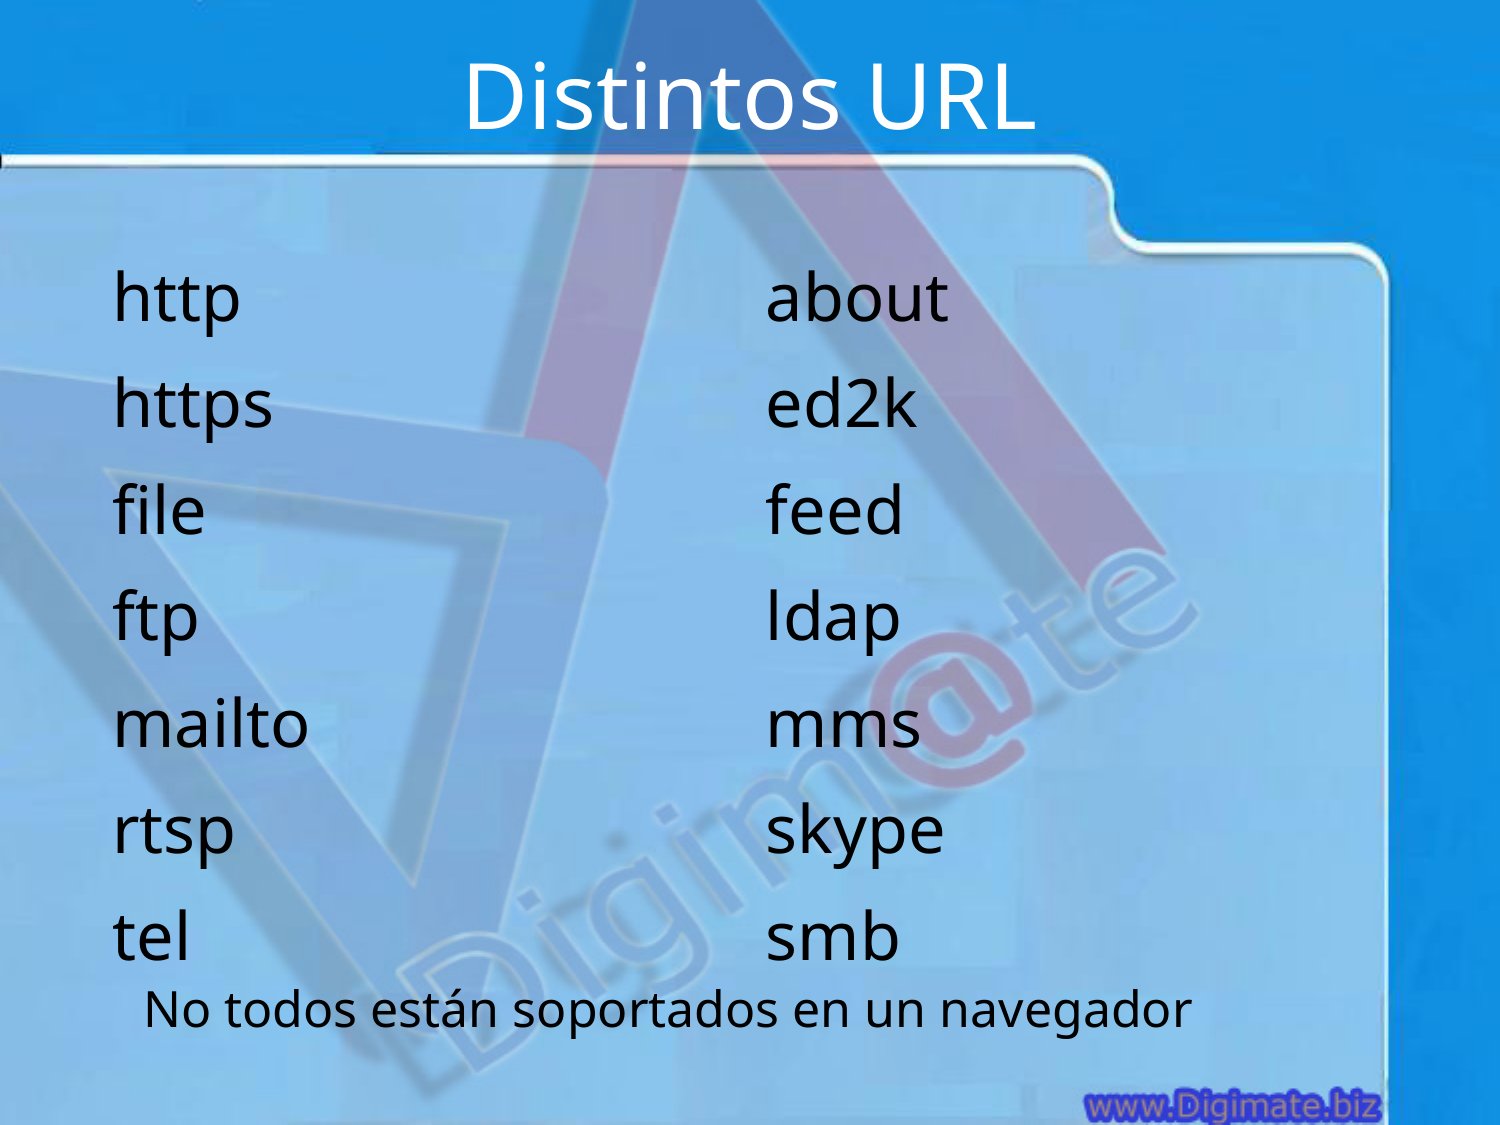

# Distintos URL
http
https
file
ftp
mailto
rtsp
tel
about
ed2k
feed
ldap
mms
skype
smb
No todos están soportados en un navegador